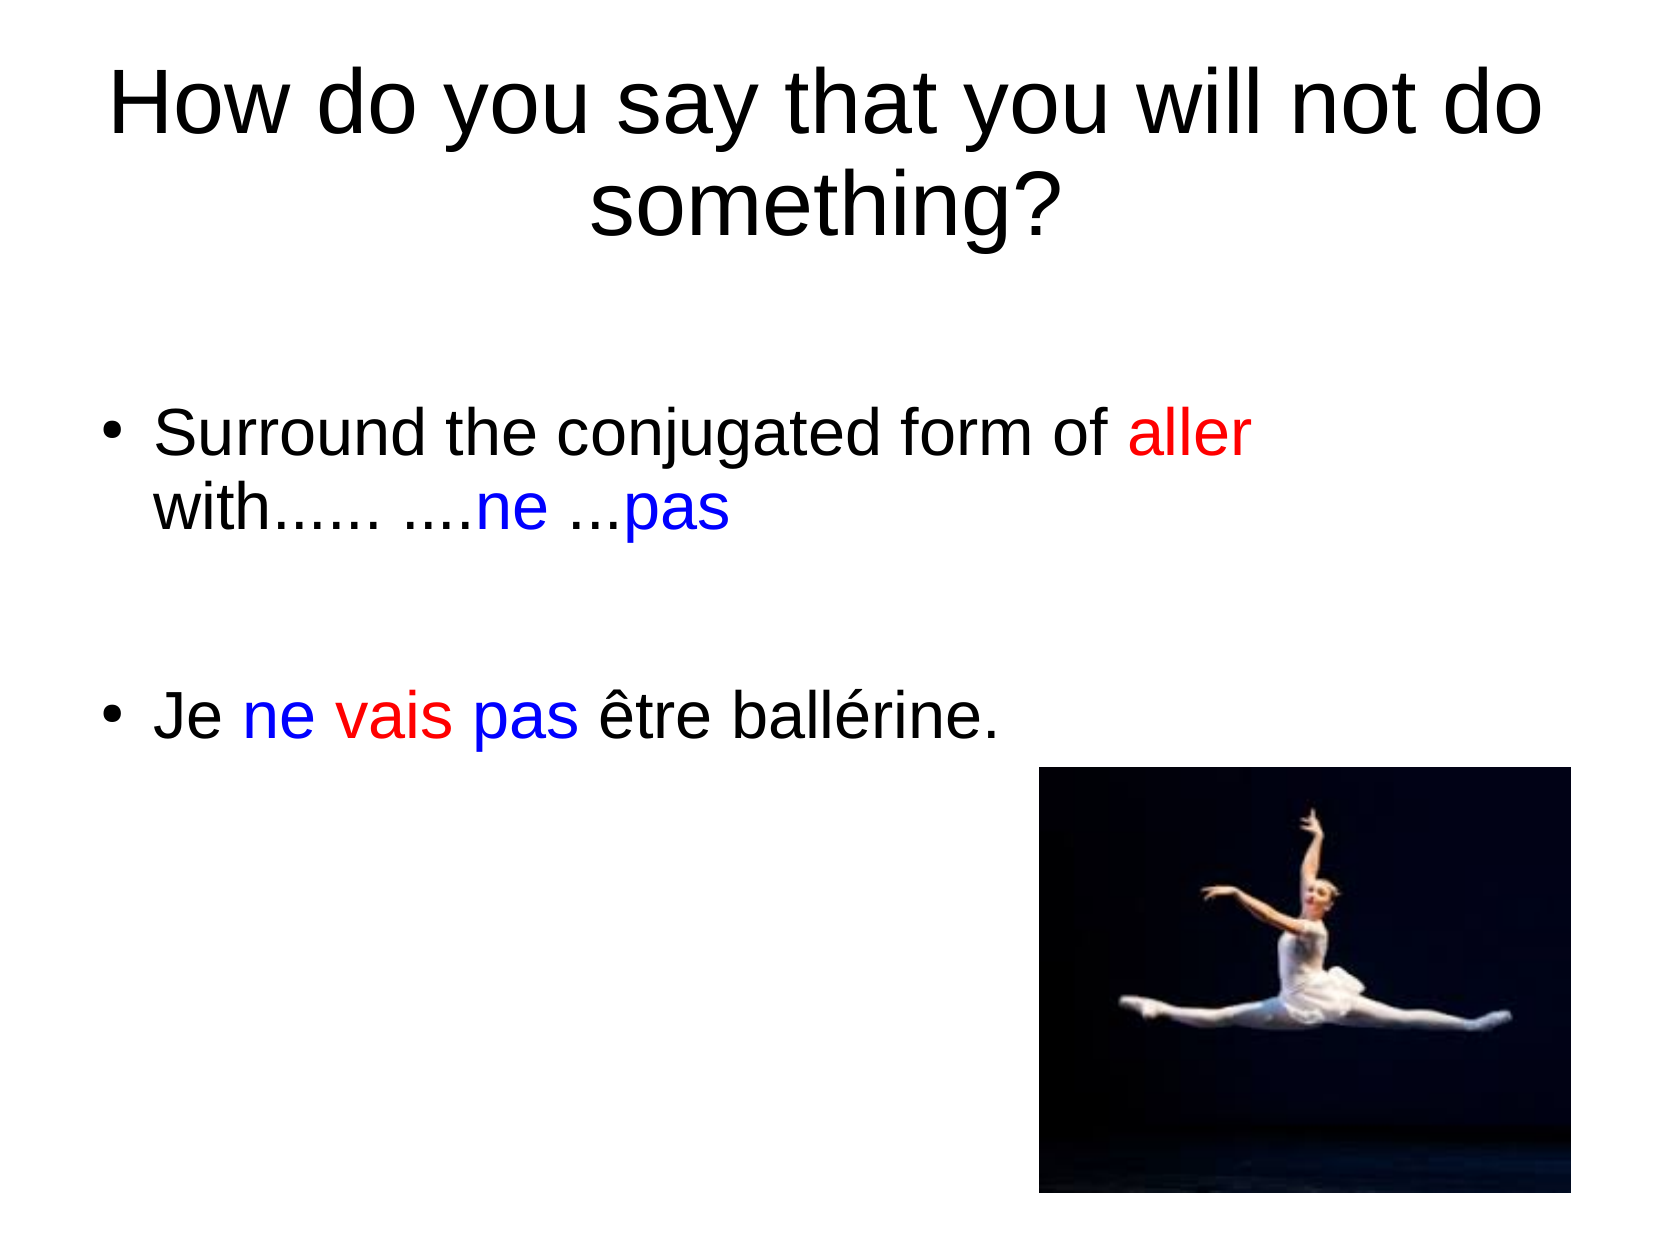

# How do you say that you will not do something?
Surround the conjugated form of aller with...... ....ne ...pas
Je ne vais pas être ballérine.